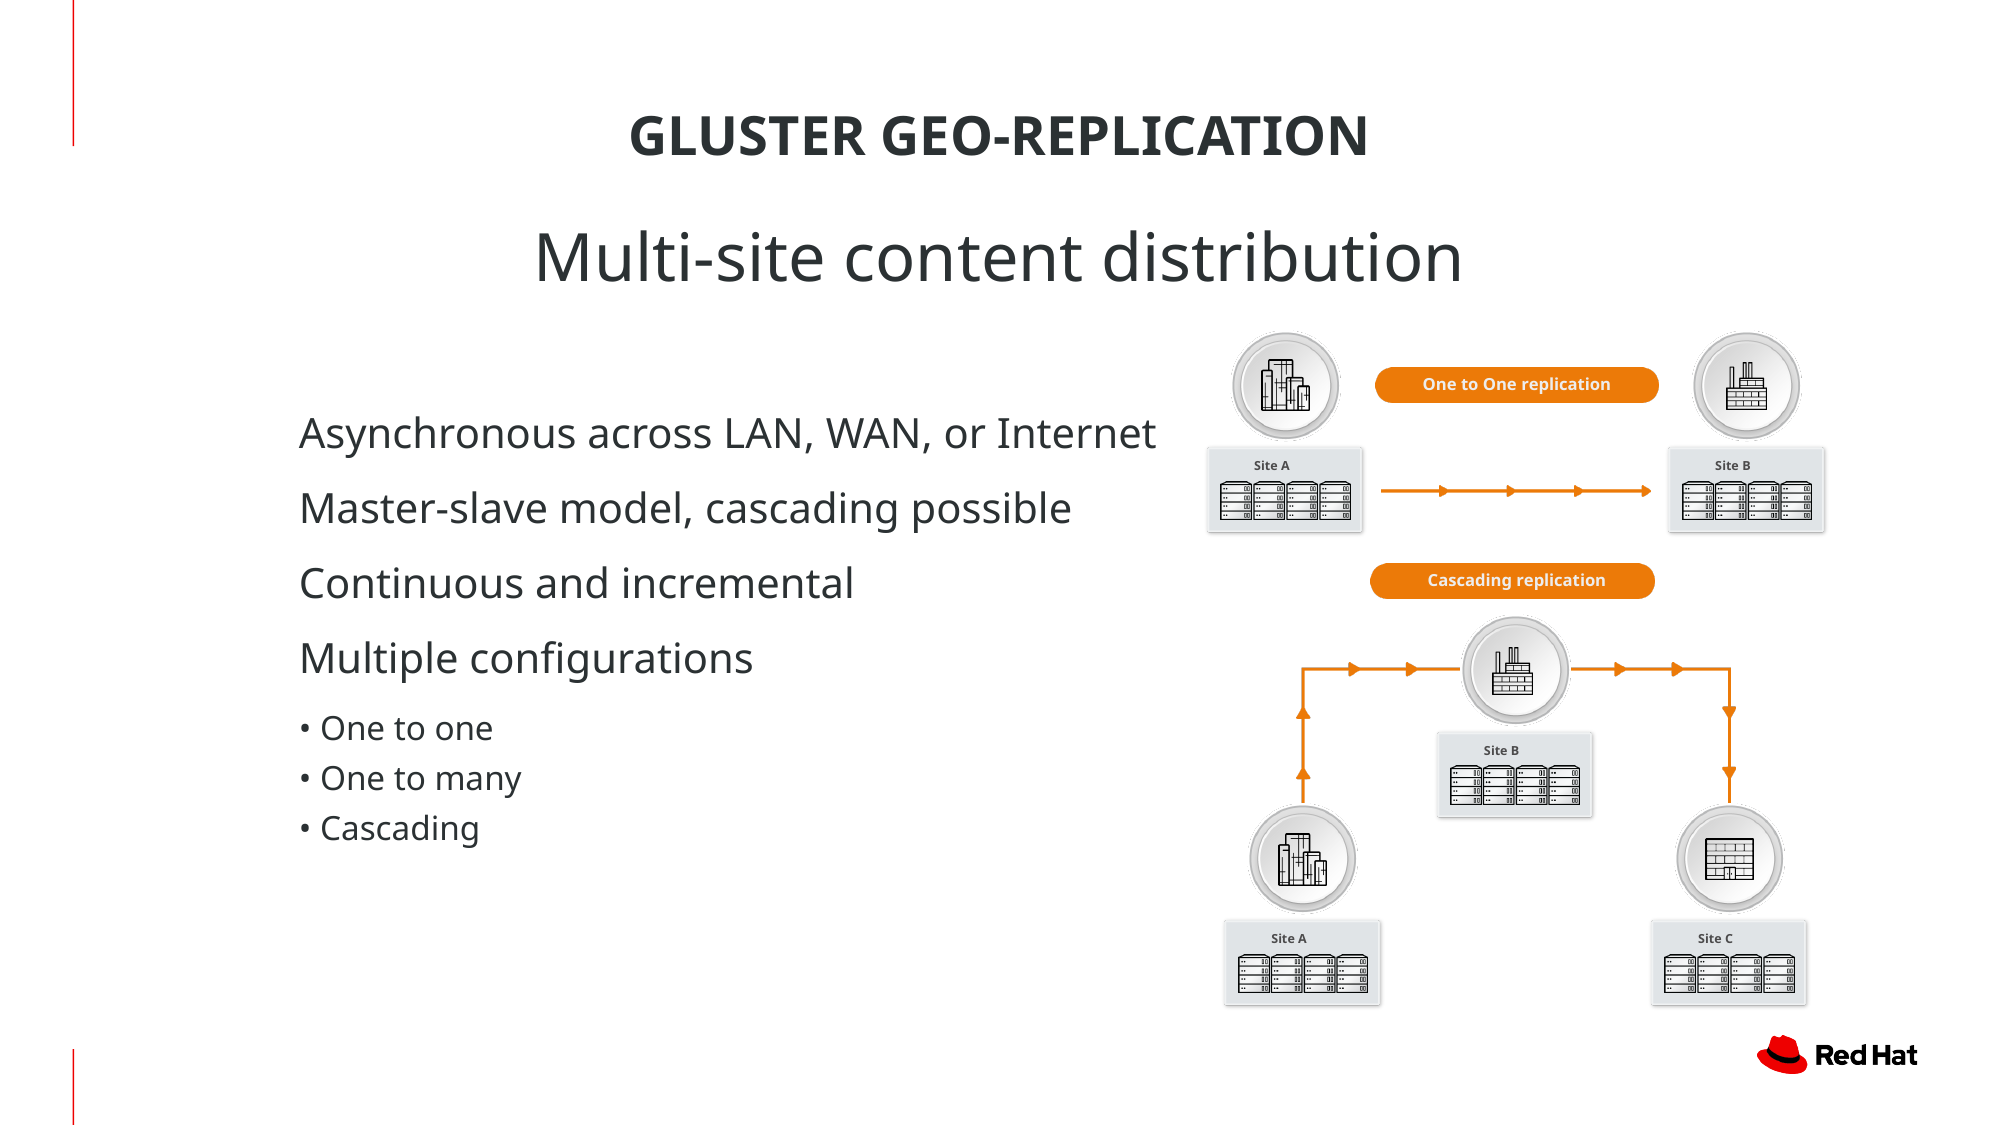

GLUSTER GEO-REPLICATION
# Multi-site content distribution
One to One replication
Asynchronous across LAN, WAN, or Internet
Master-slave model, cascading possible
Continuous and incremental
Multiple configurations
• One to one
• One to many
• Cascading
Site A
Site B
Cascading replication
Site B
Site A
Site C